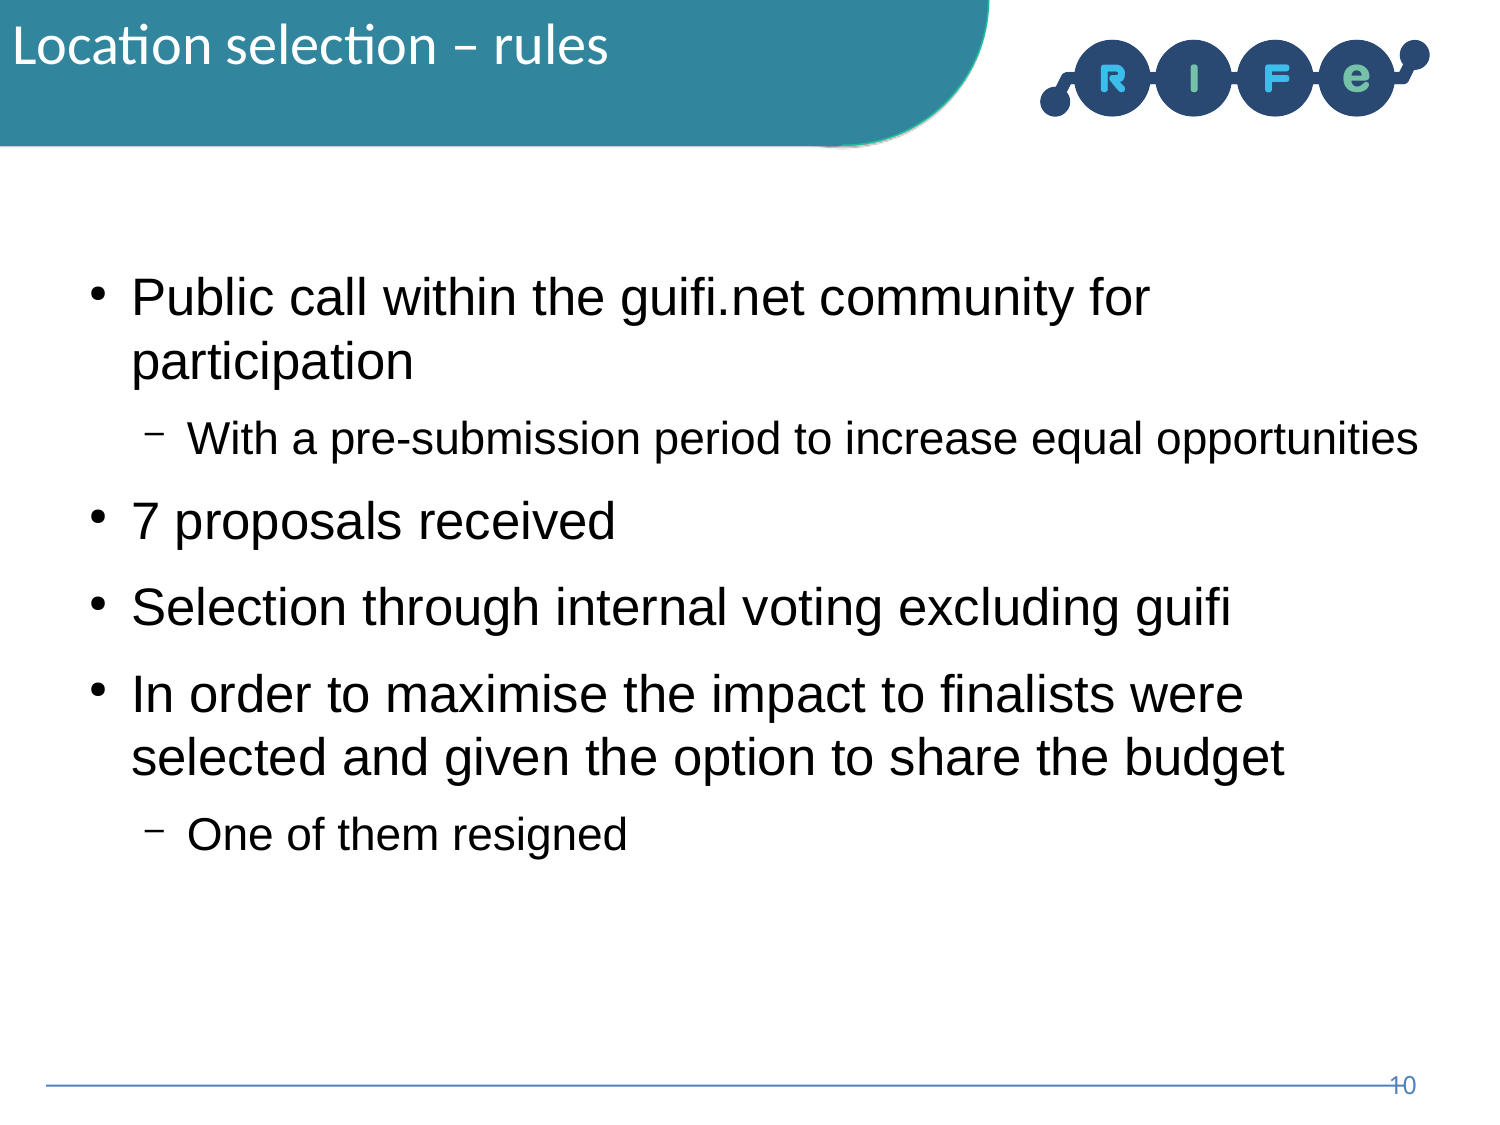

Location selection – rules
# Public call within the guifi.net community for participation
With a pre-submission period to increase equal opportunities
7 proposals received
Selection through internal voting excluding guifi
In order to maximise the impact to finalists were selected and given the option to share the budget
One of them resigned